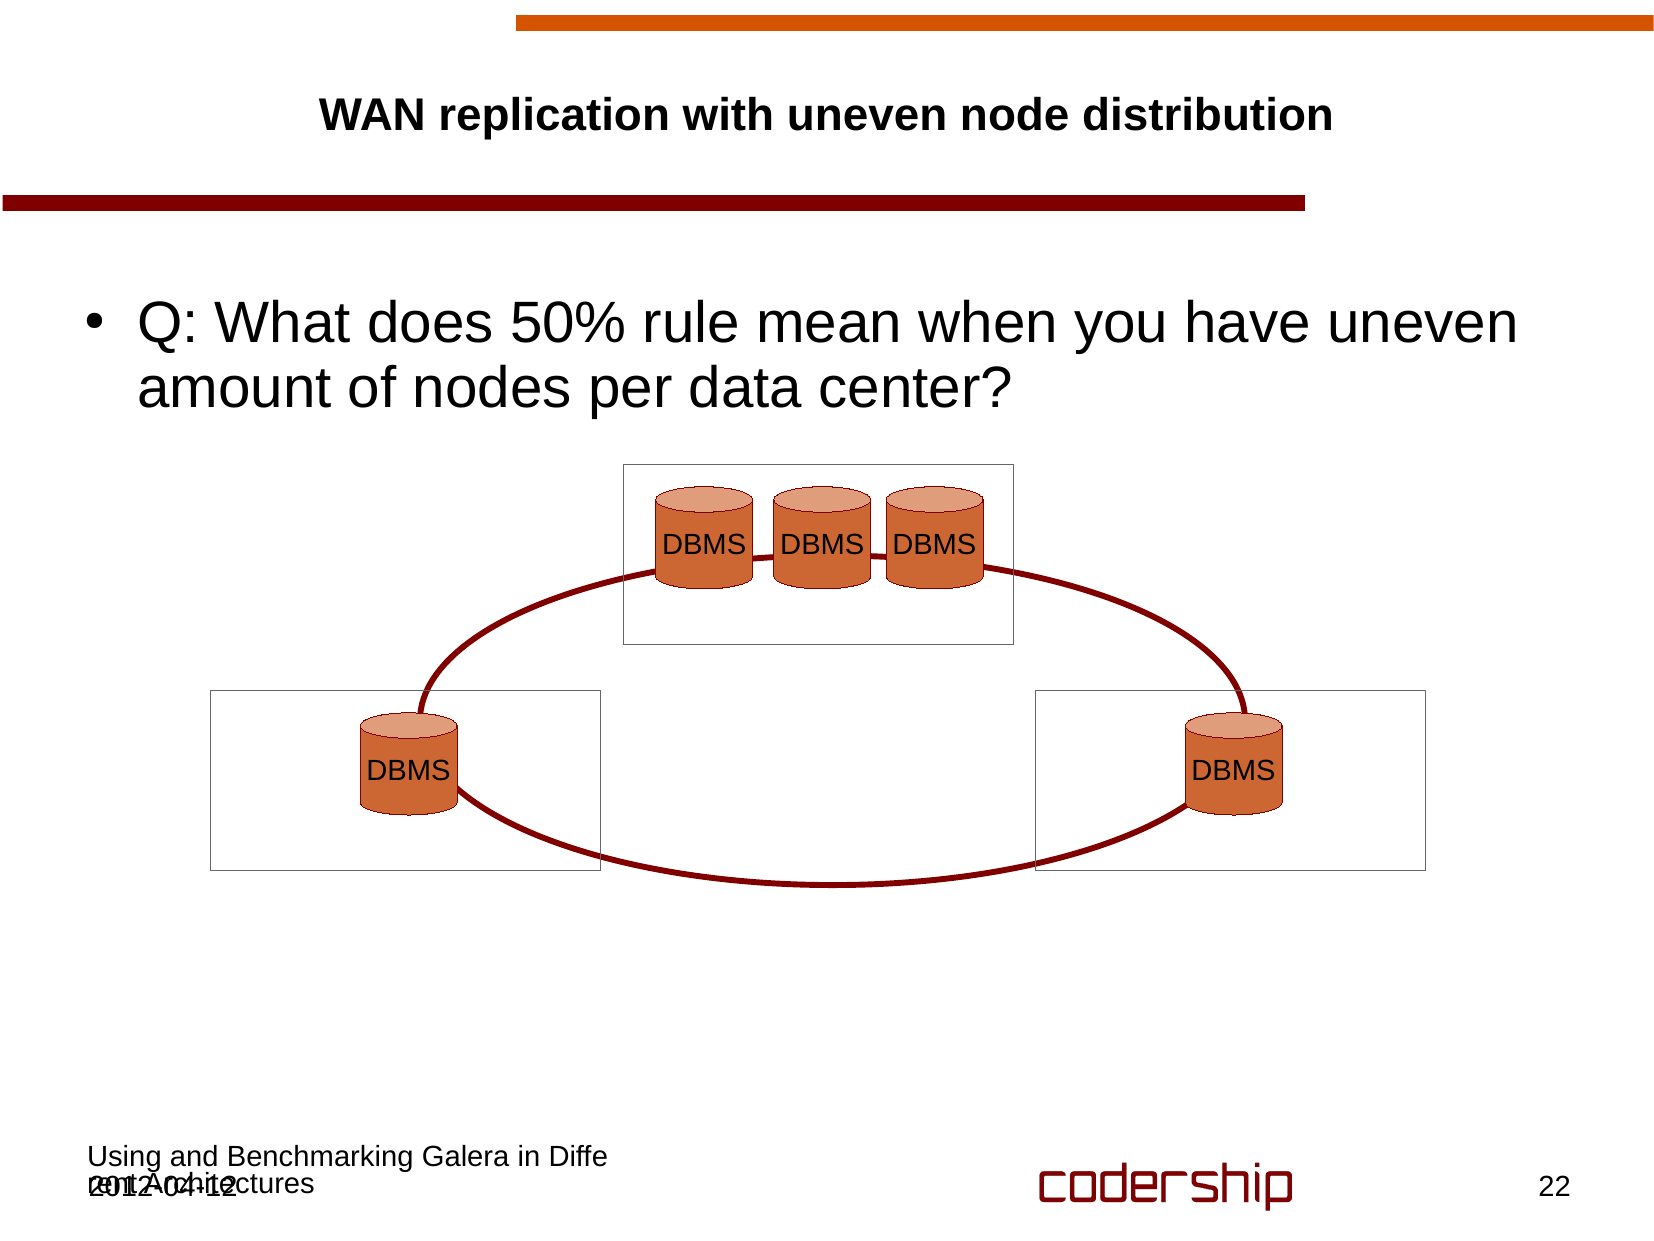

# WAN replication with uneven node distribution
Q: What does 50% rule mean when you have uneven amount of nodes per data center?
DBMS
DBMS
DBMS
DBMS
DBMS
Using and Benchmarking Galera in Different Architectures
2012-04-12
22